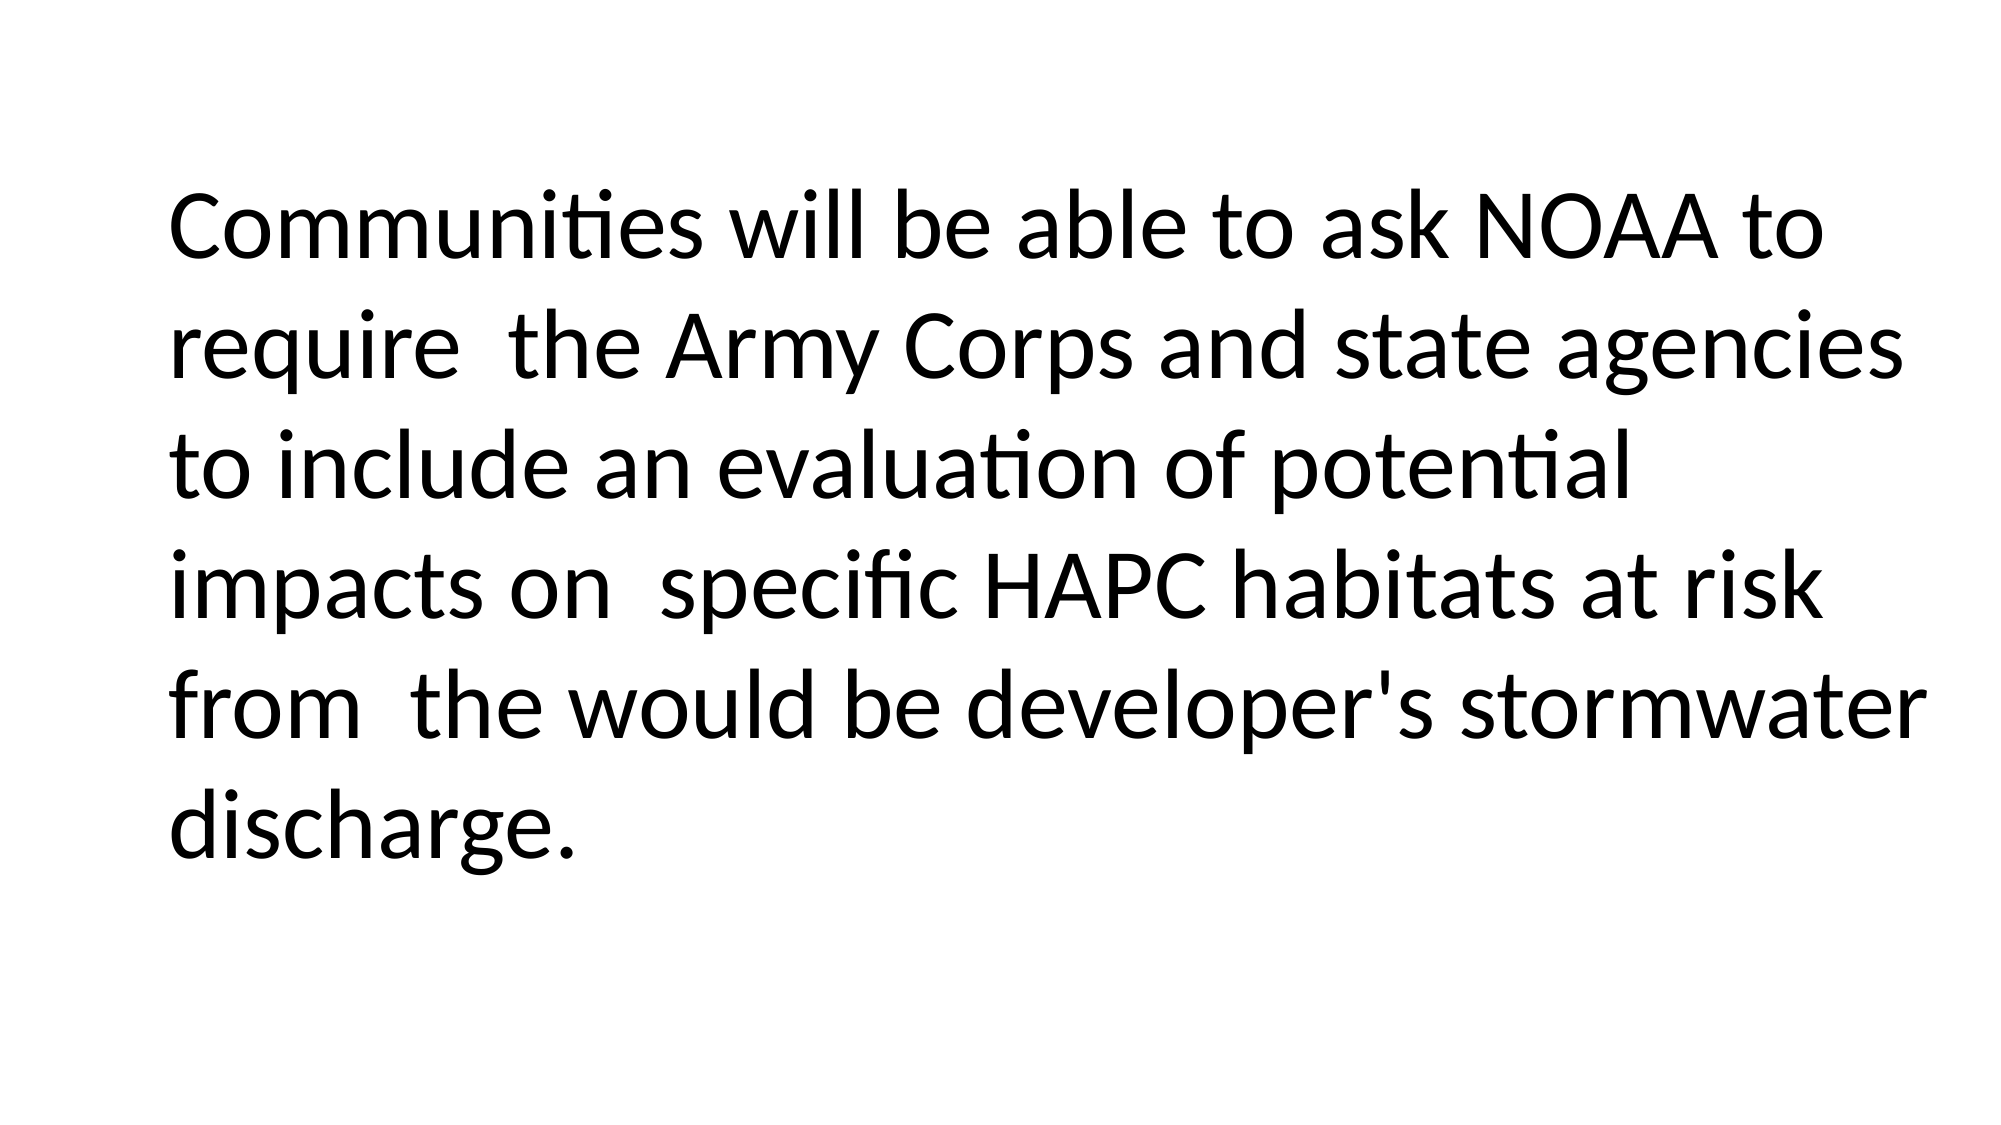

Communities will be able to ask NOAA to require  the Army Corps and state agencies to include an evaluation of potential impacts on specific HAPC habitats at risk from  the would be developer's stormwater discharge.